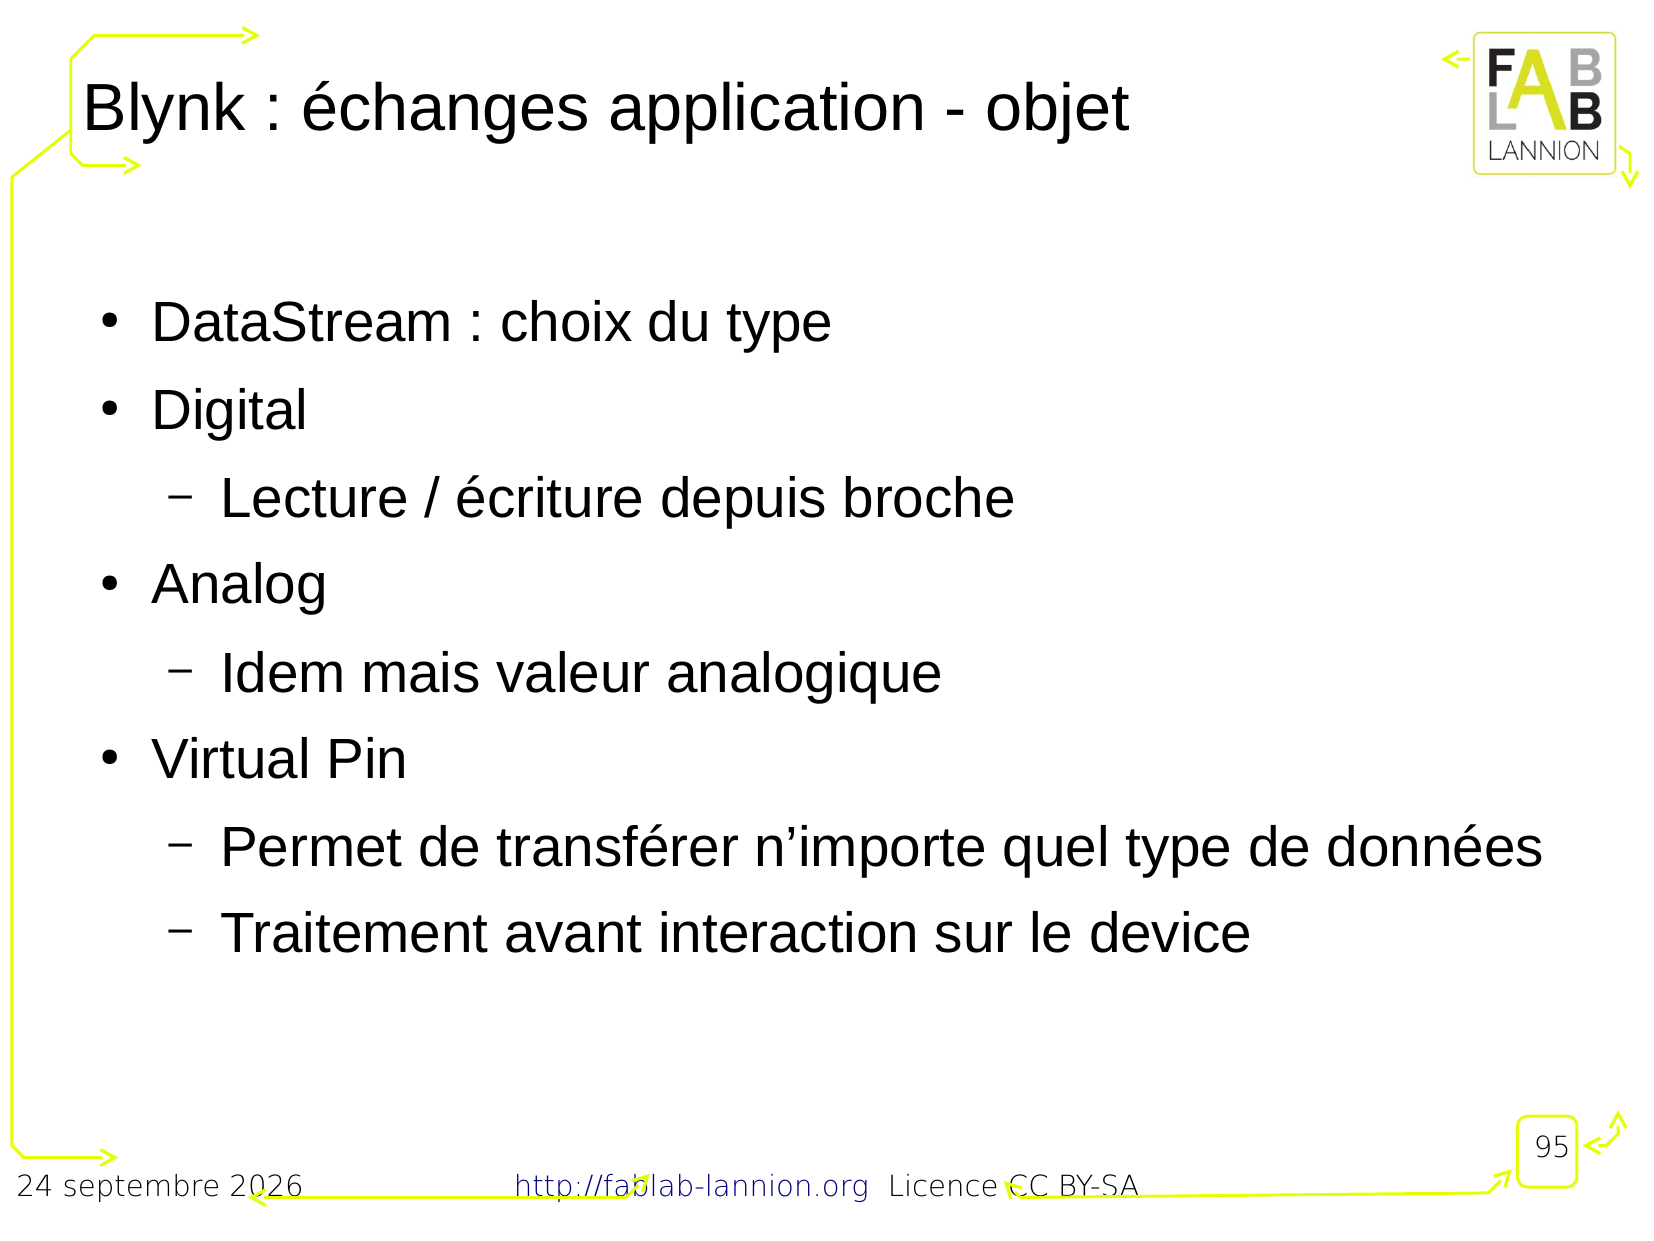

# Blynk : échanges application - objet
DataStream : choix du type
Digital
Lecture / écriture depuis broche
Analog
Idem mais valeur analogique
Virtual Pin
Permet de transférer n’importe quel type de données
Traitement avant interaction sur le device
95